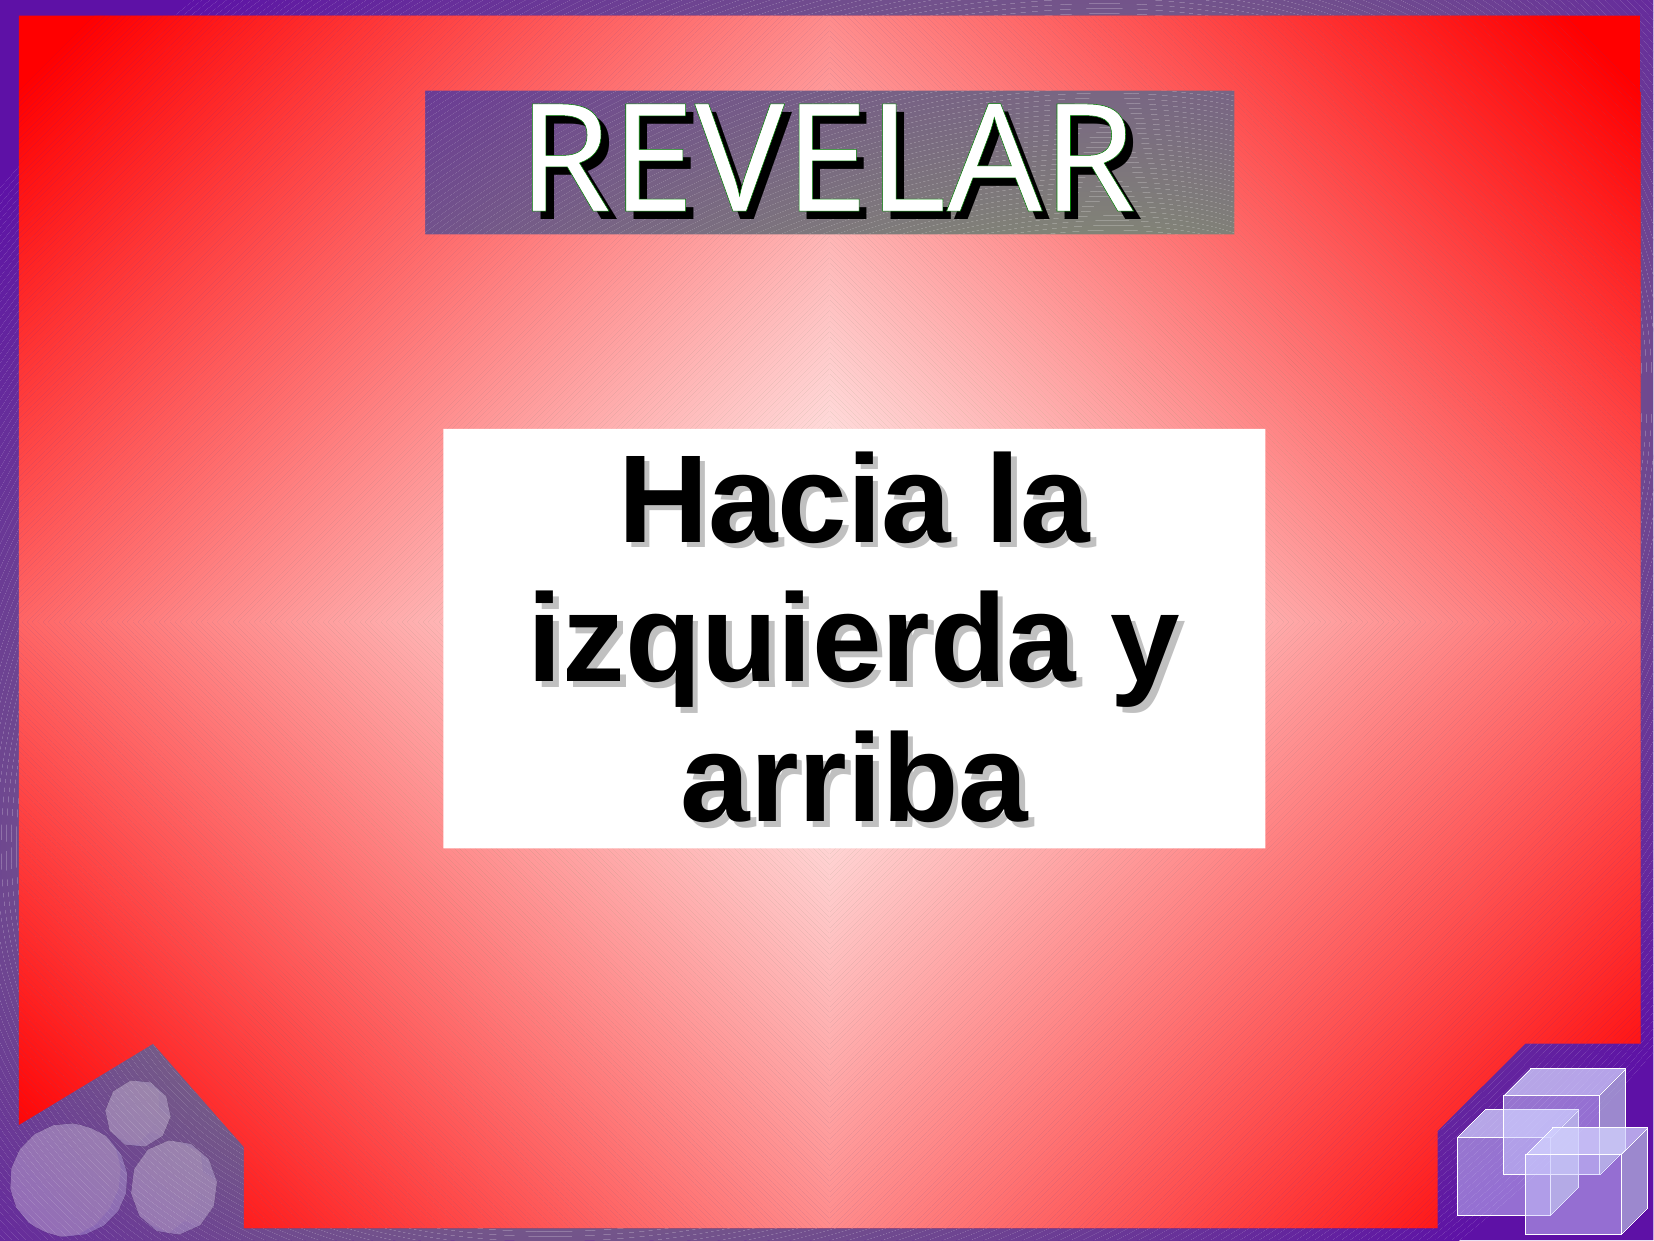

# REVELAR
Hacia la izquierda y arriba